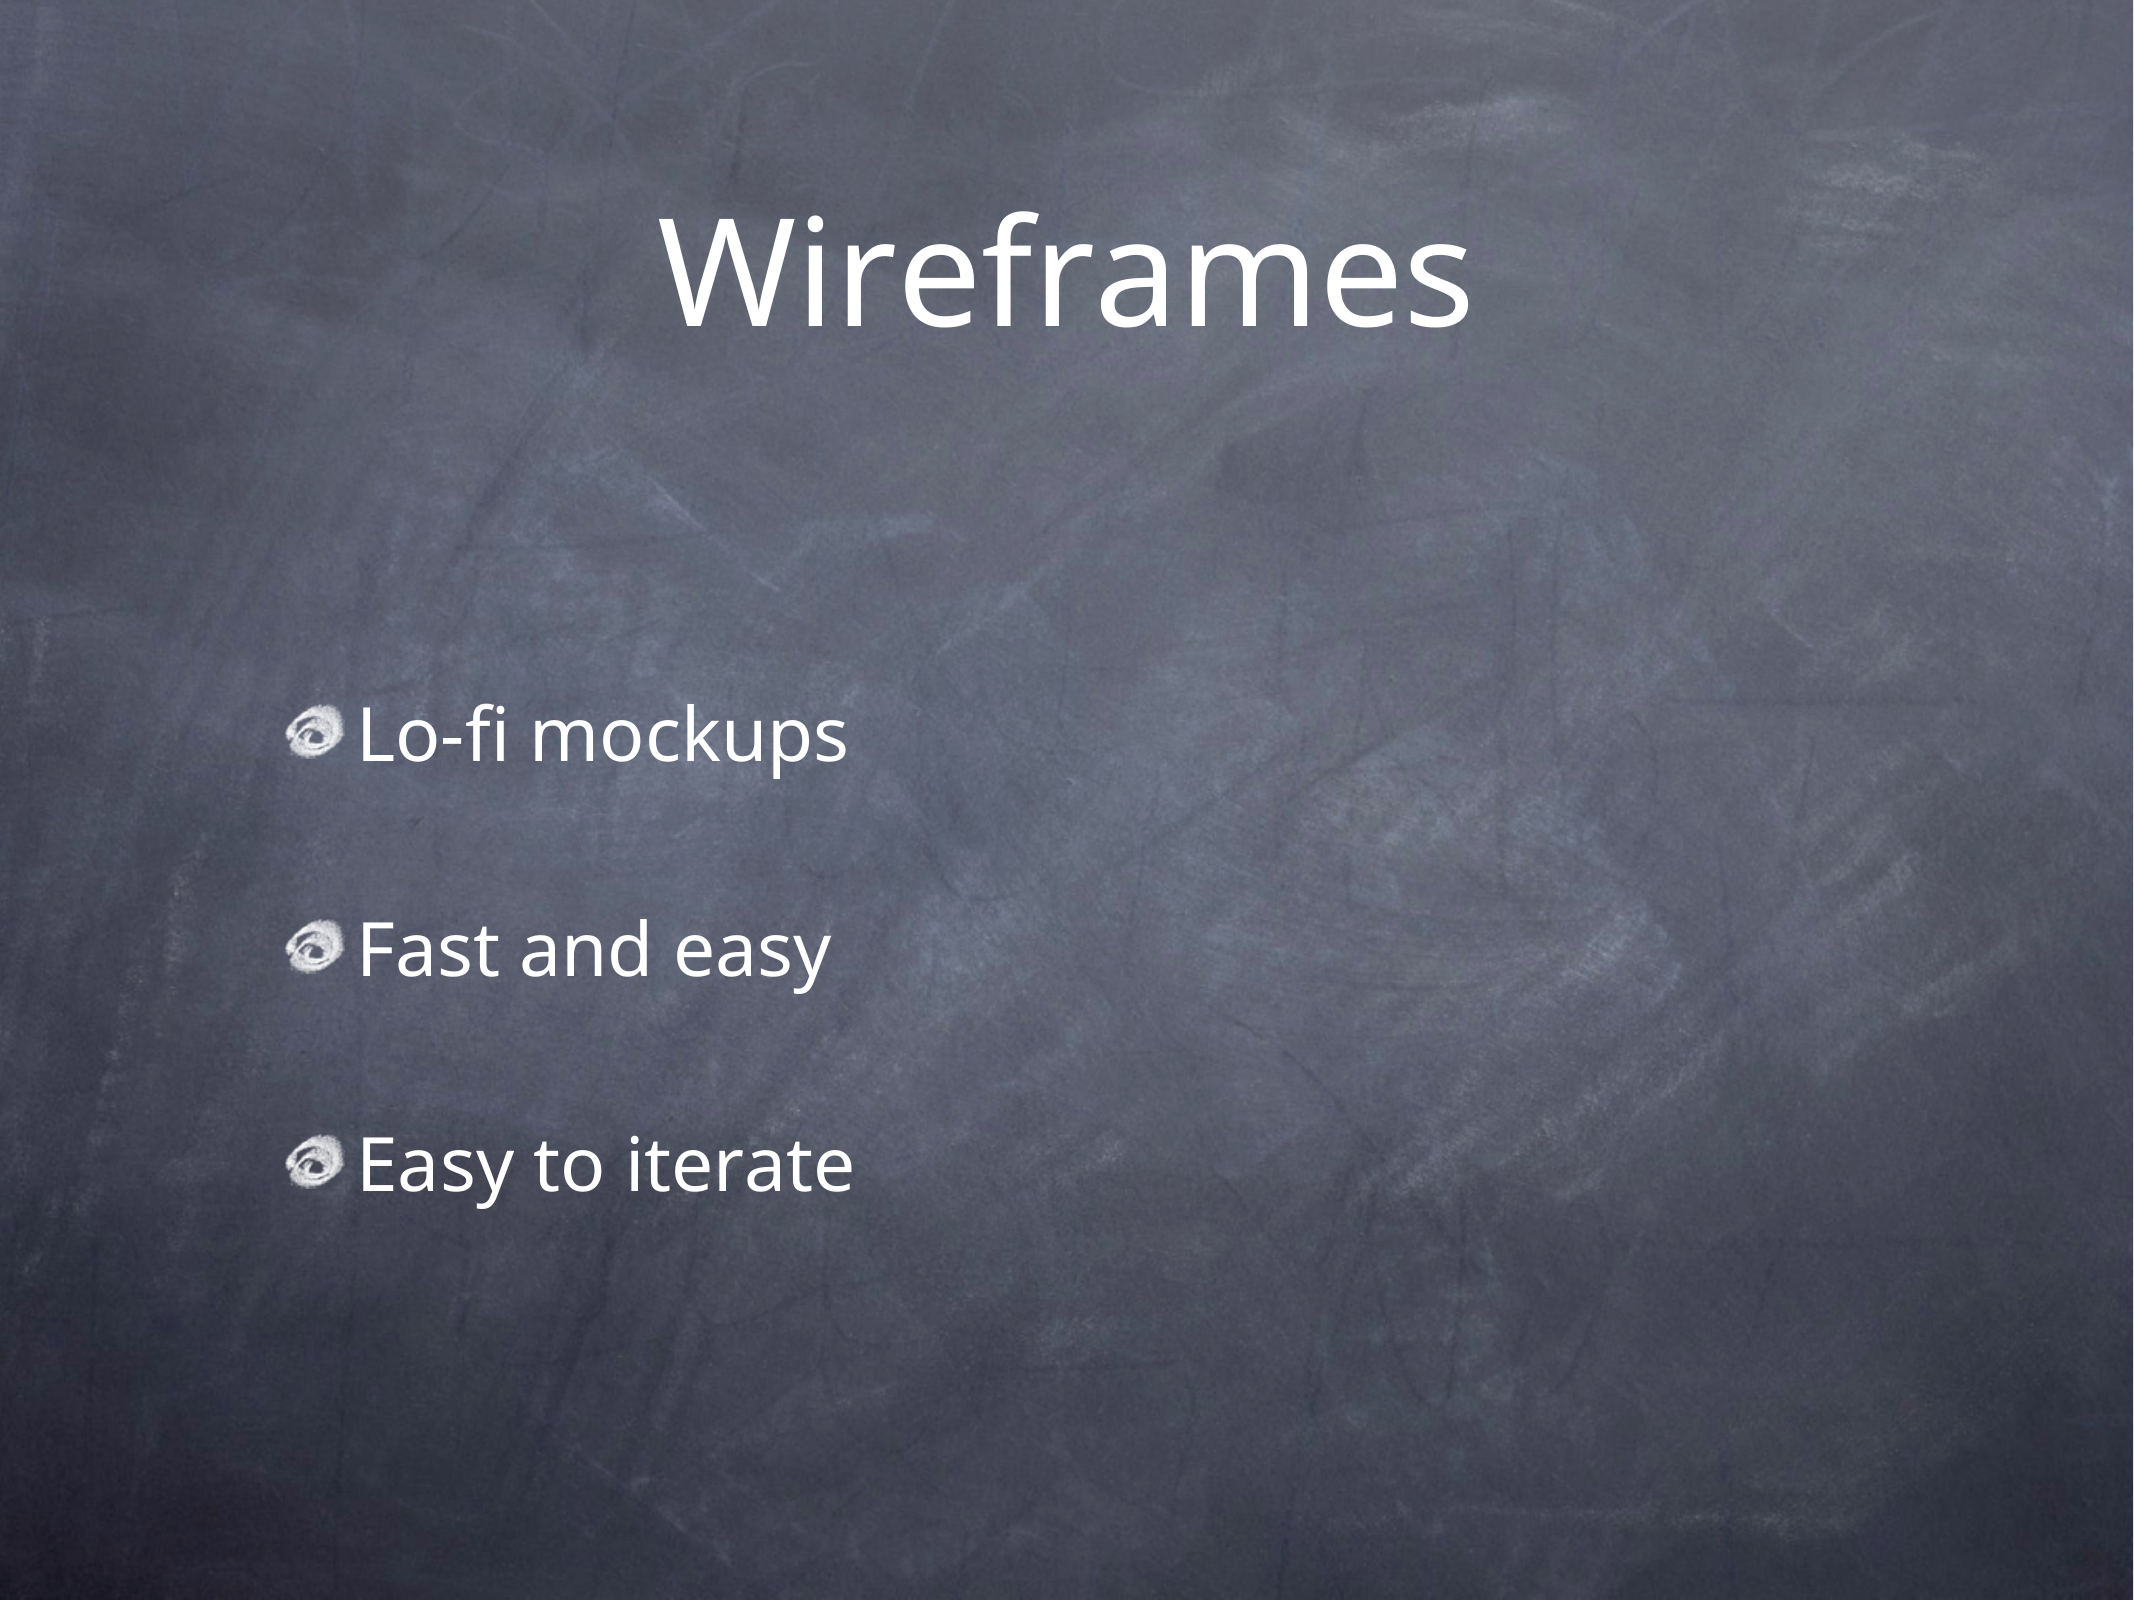

Wireframes
Lo-fi mockups
Fast and easy
Easy to iterate